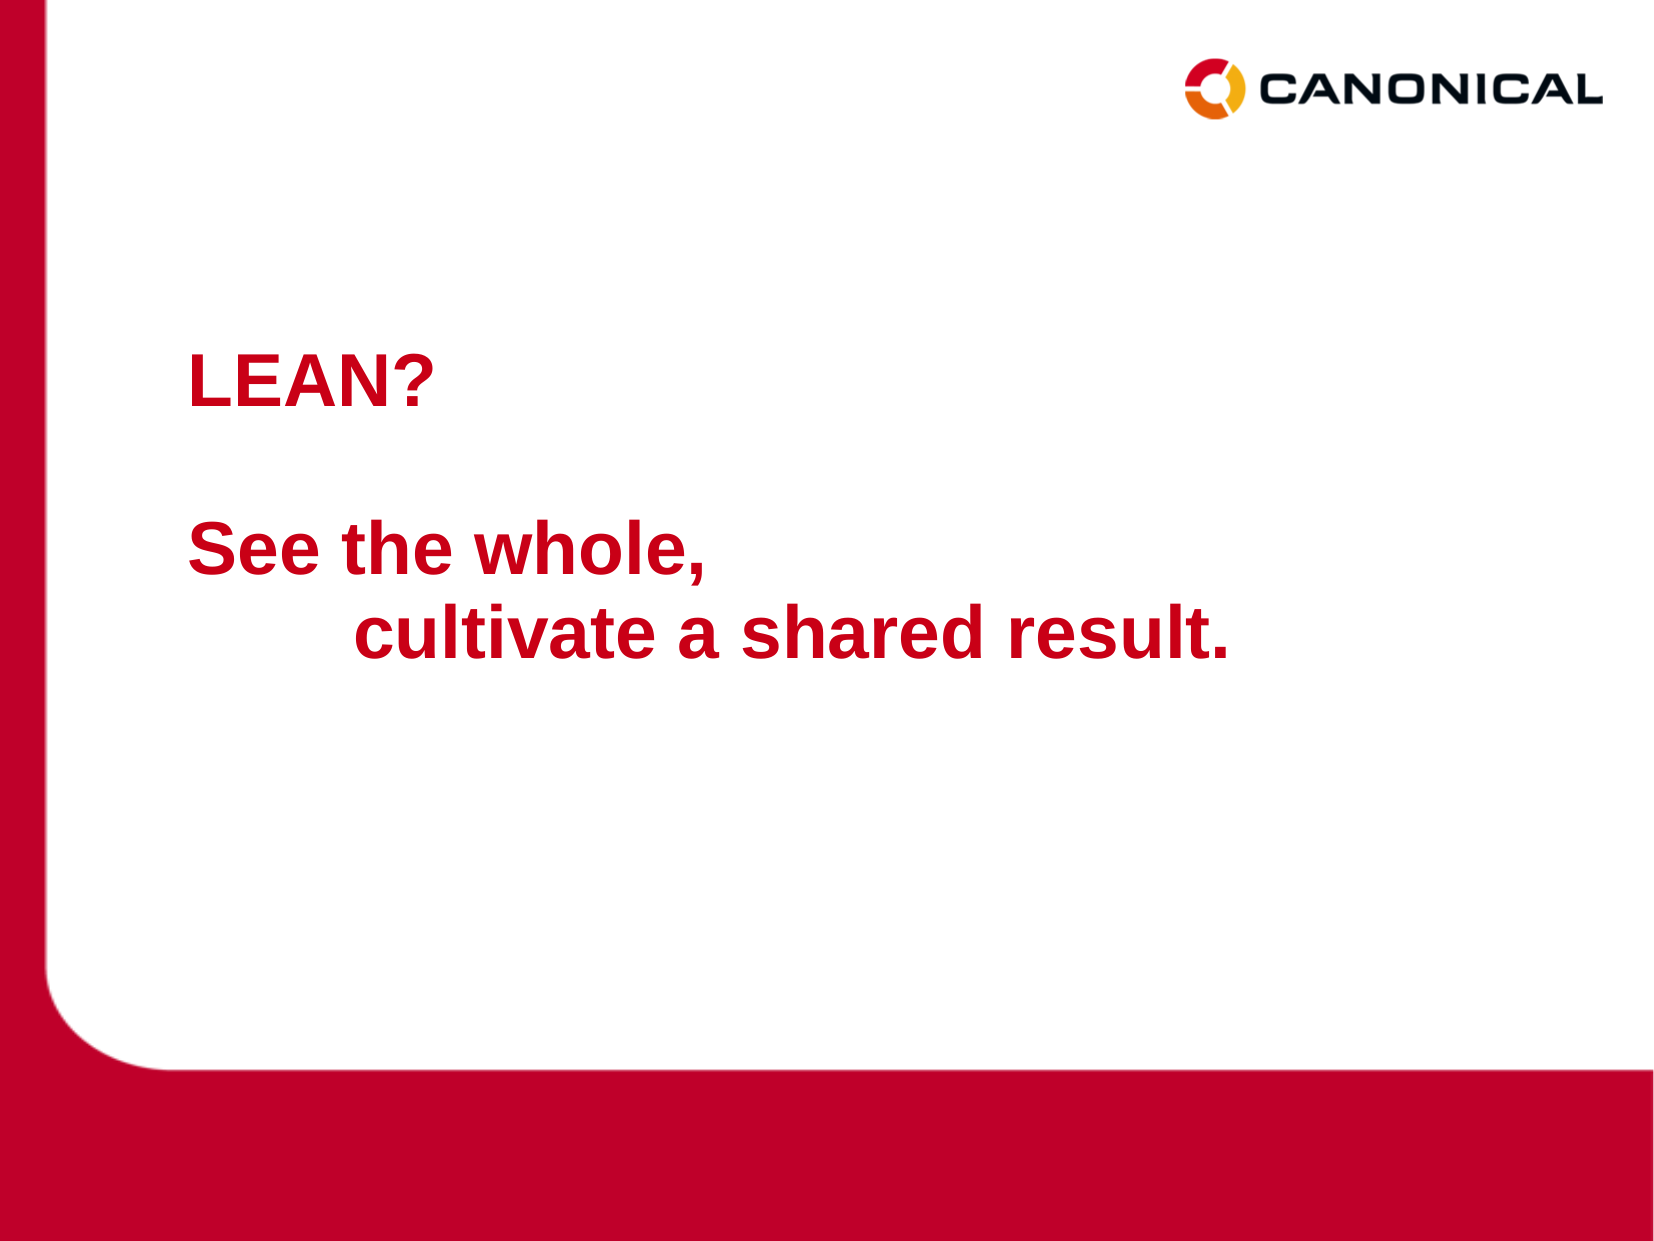

# LEAN? See the whole, cultivate a shared result.